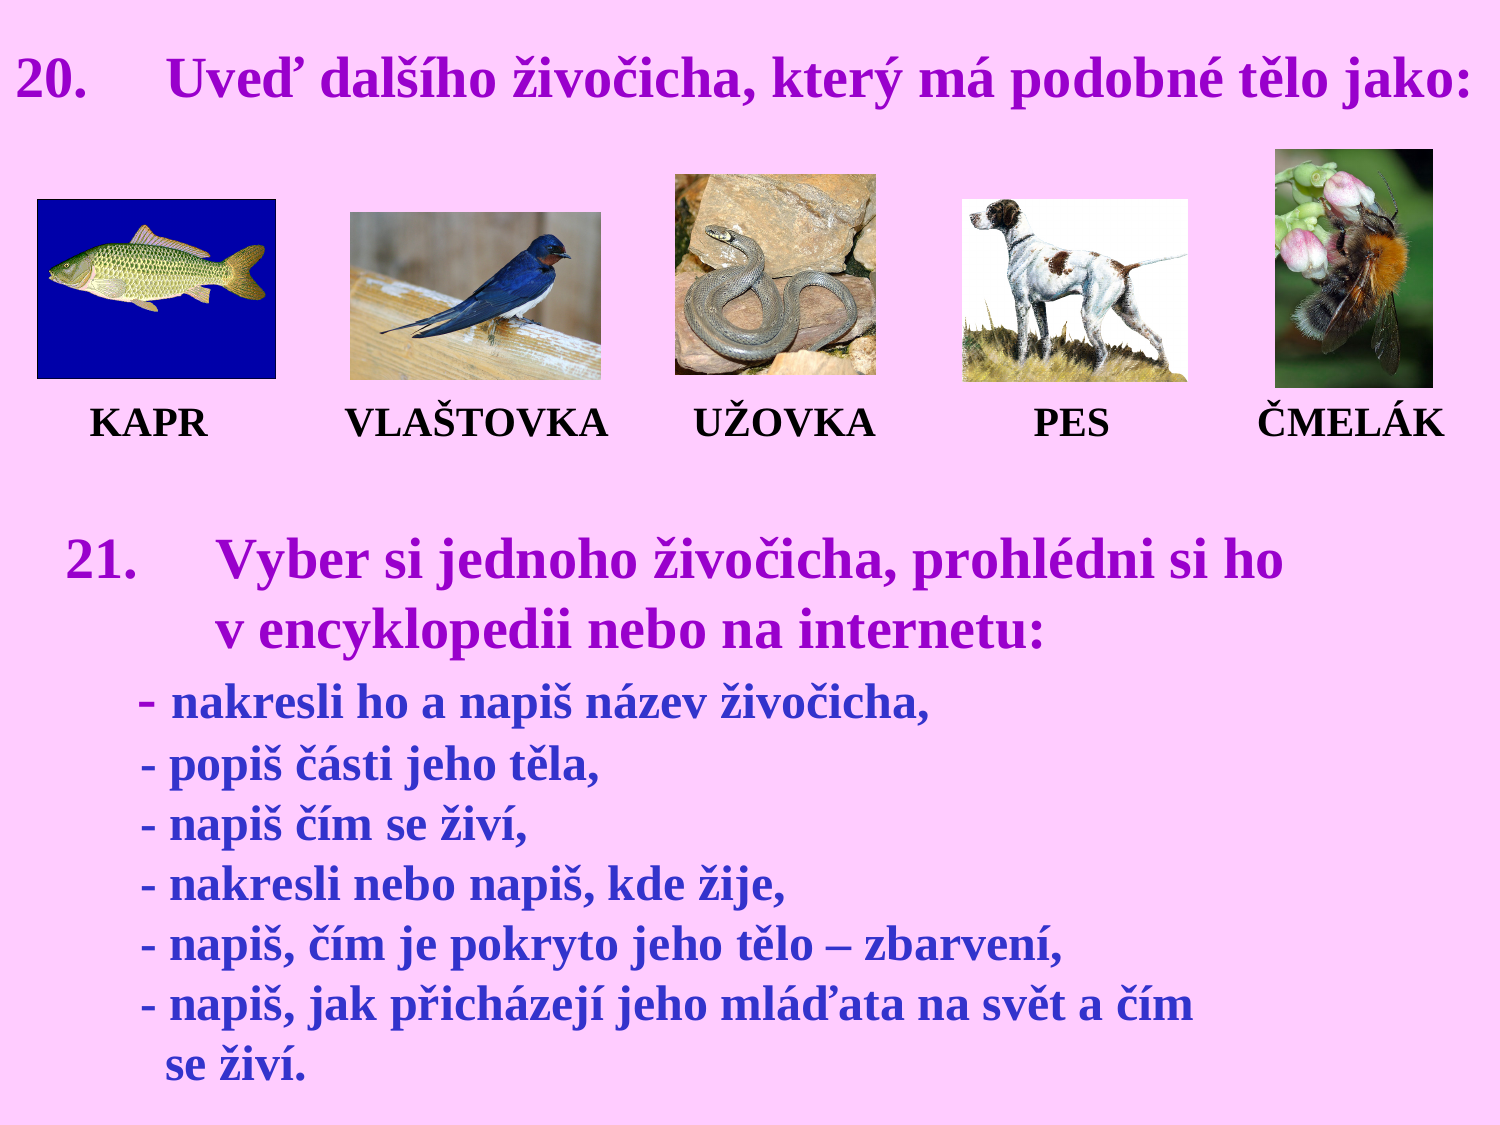

20.	Uveď dalšího živočicha, který má podobné tělo jako:
KAPR VLAŠTOVKA UŽOVKA PES ČMELÁK
21. 	Vyber si jednoho živočicha, prohlédni si ho
 	v encyklopedii nebo na internetu:
 - nakresli ho a napiš název živočicha,
 - popiš části jeho těla,
 - napiš čím se živí,
 - nakresli nebo napiš, kde žije,
 - napiš, čím je pokryto jeho tělo – zbarvení,
 - napiš, jak přicházejí jeho mláďata na svět a čím
 se živí.